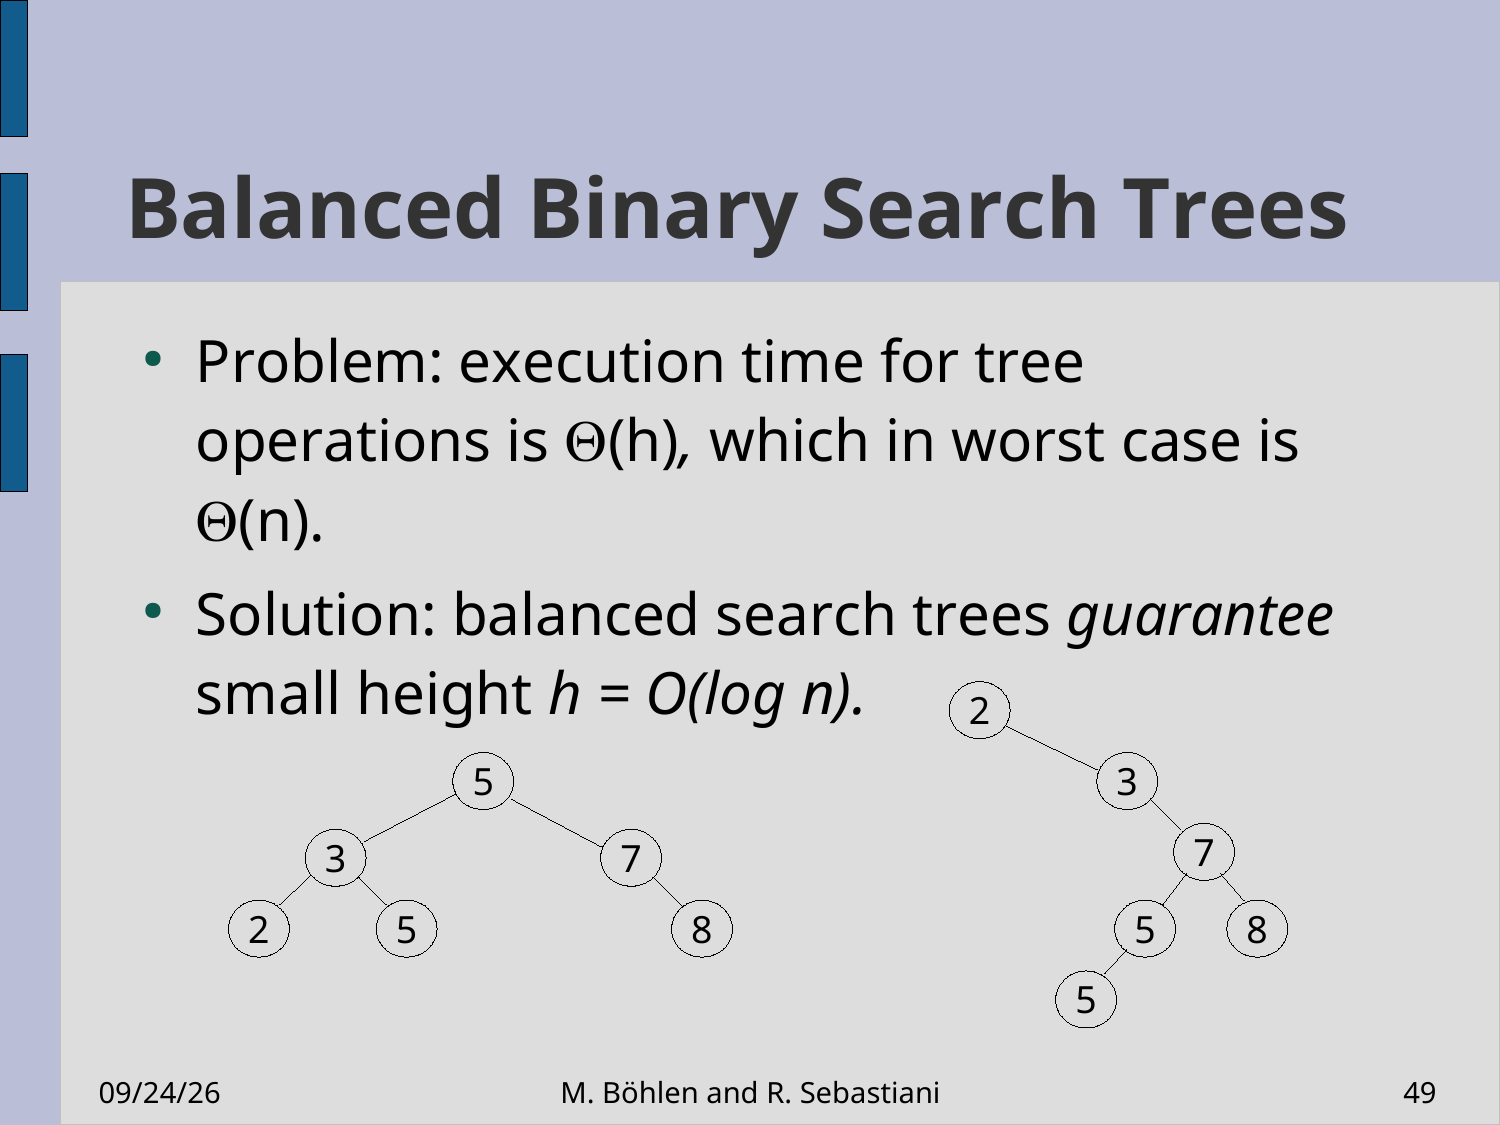

# Balanced Binary Search Trees
Problem: execution time for tree operations is (h), which in worst case is (n).
Solution: balanced search trees guarantee small height h = O(log n).
2
5
3
7
3
7
2
5
8
5
8
5
M. Böhlen and R. Sebastiani
49